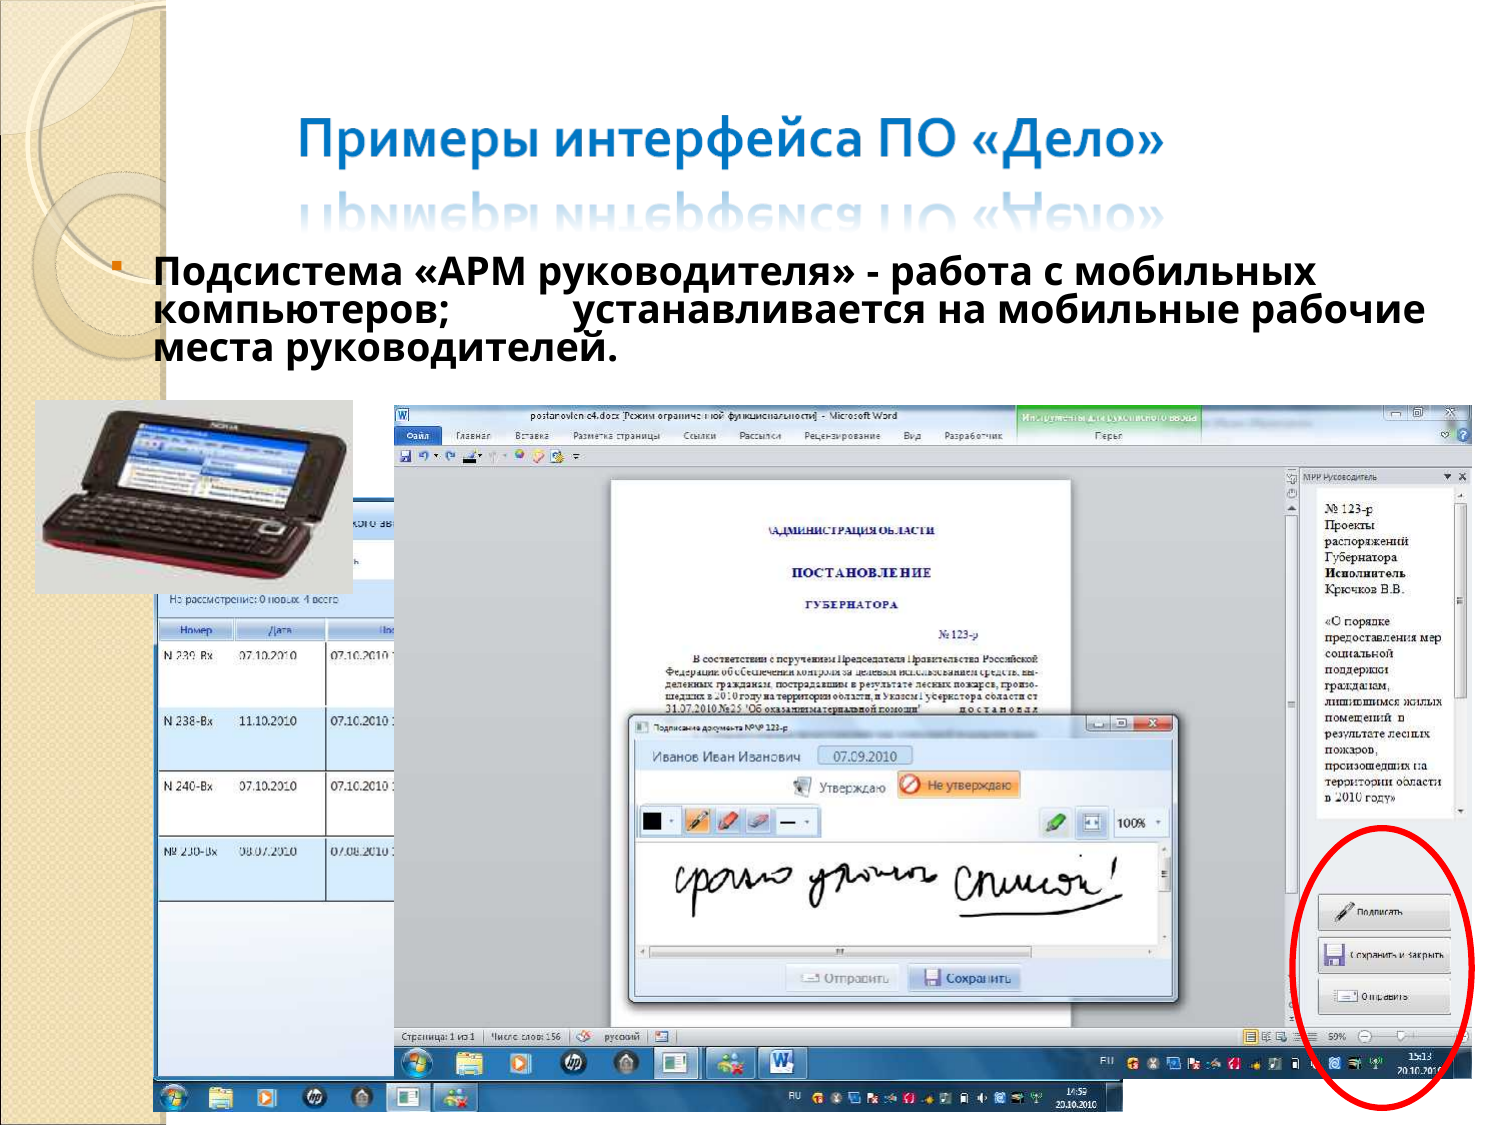

# Подсистема «АРМ руководителя» - работа с мобильных компьютеров; устанавливается на мобильные рабочие места руководителей.